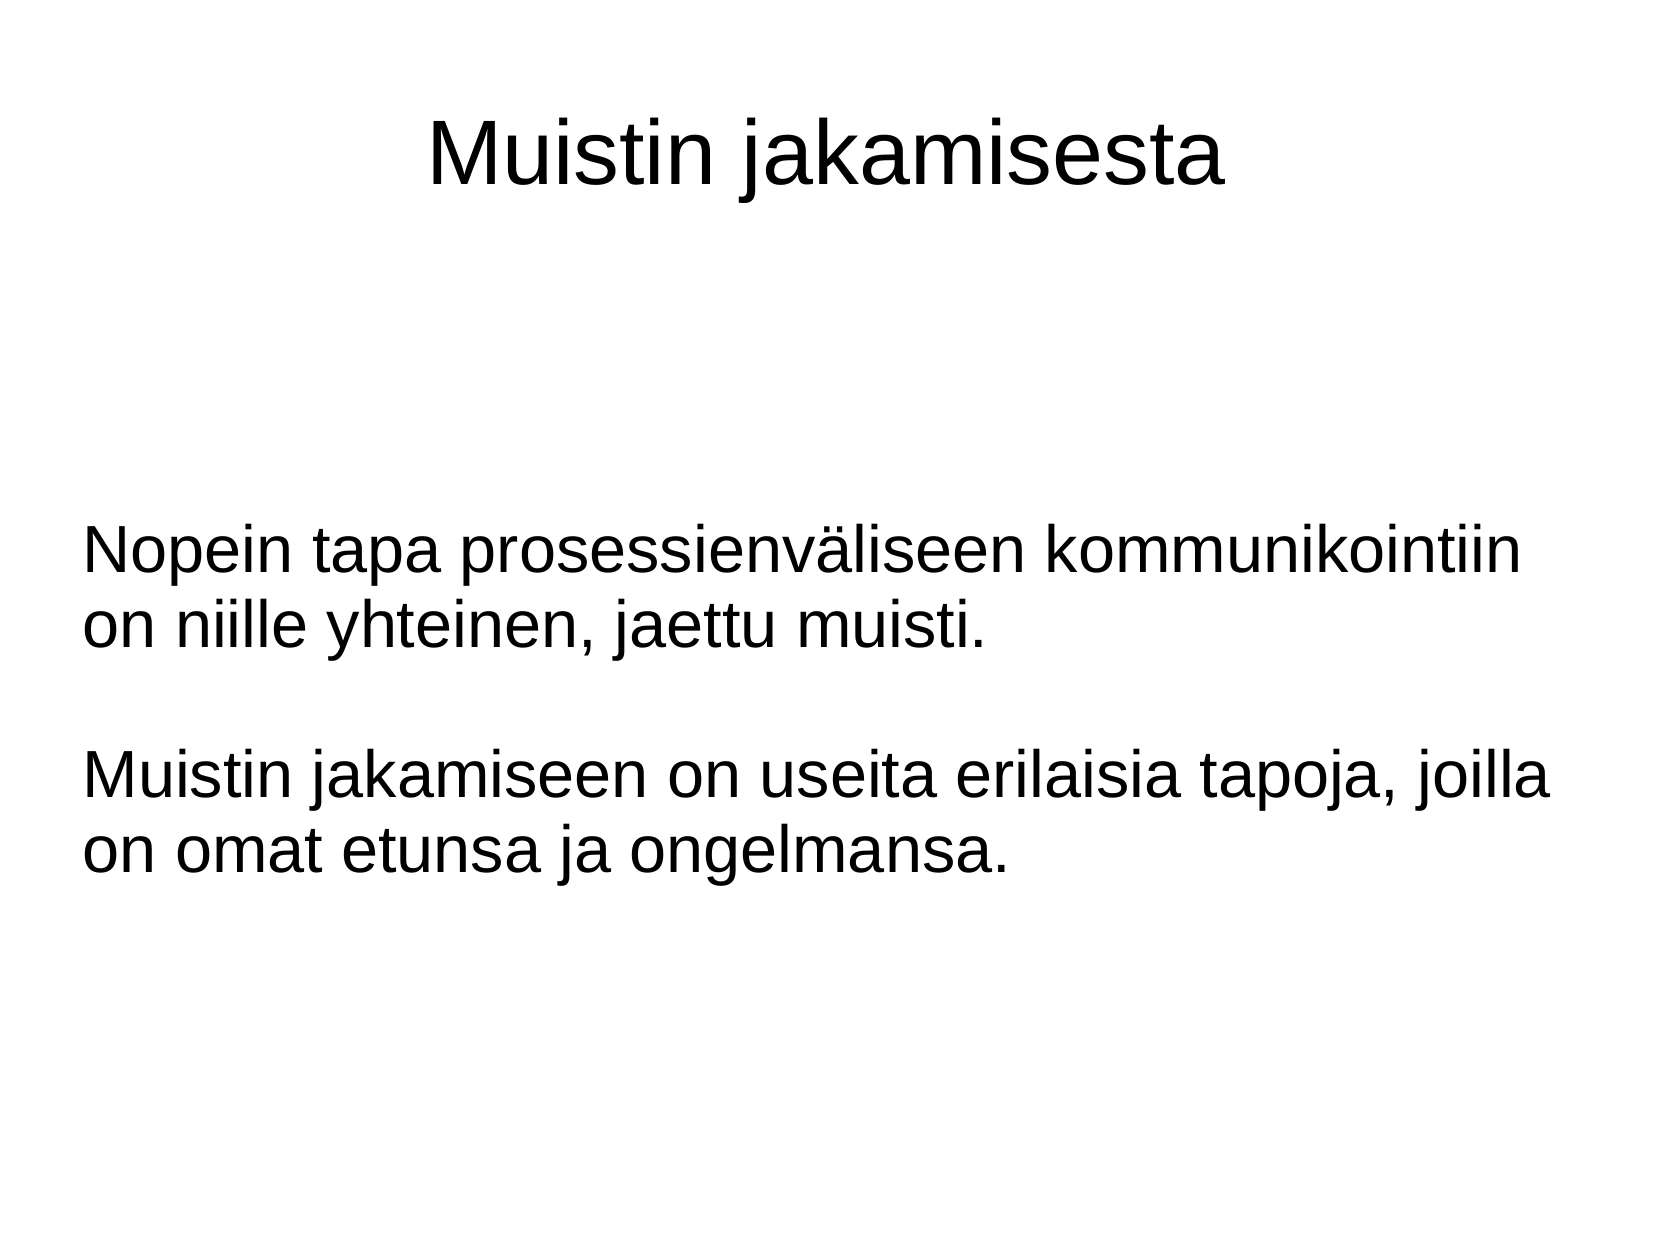

# Muistin jakamisesta
Nopein tapa prosessienväliseen kommunikointiin on niille yhteinen, jaettu muisti.
Muistin jakamiseen on useita erilaisia tapoja, joilla on omat etunsa ja ongelmansa.